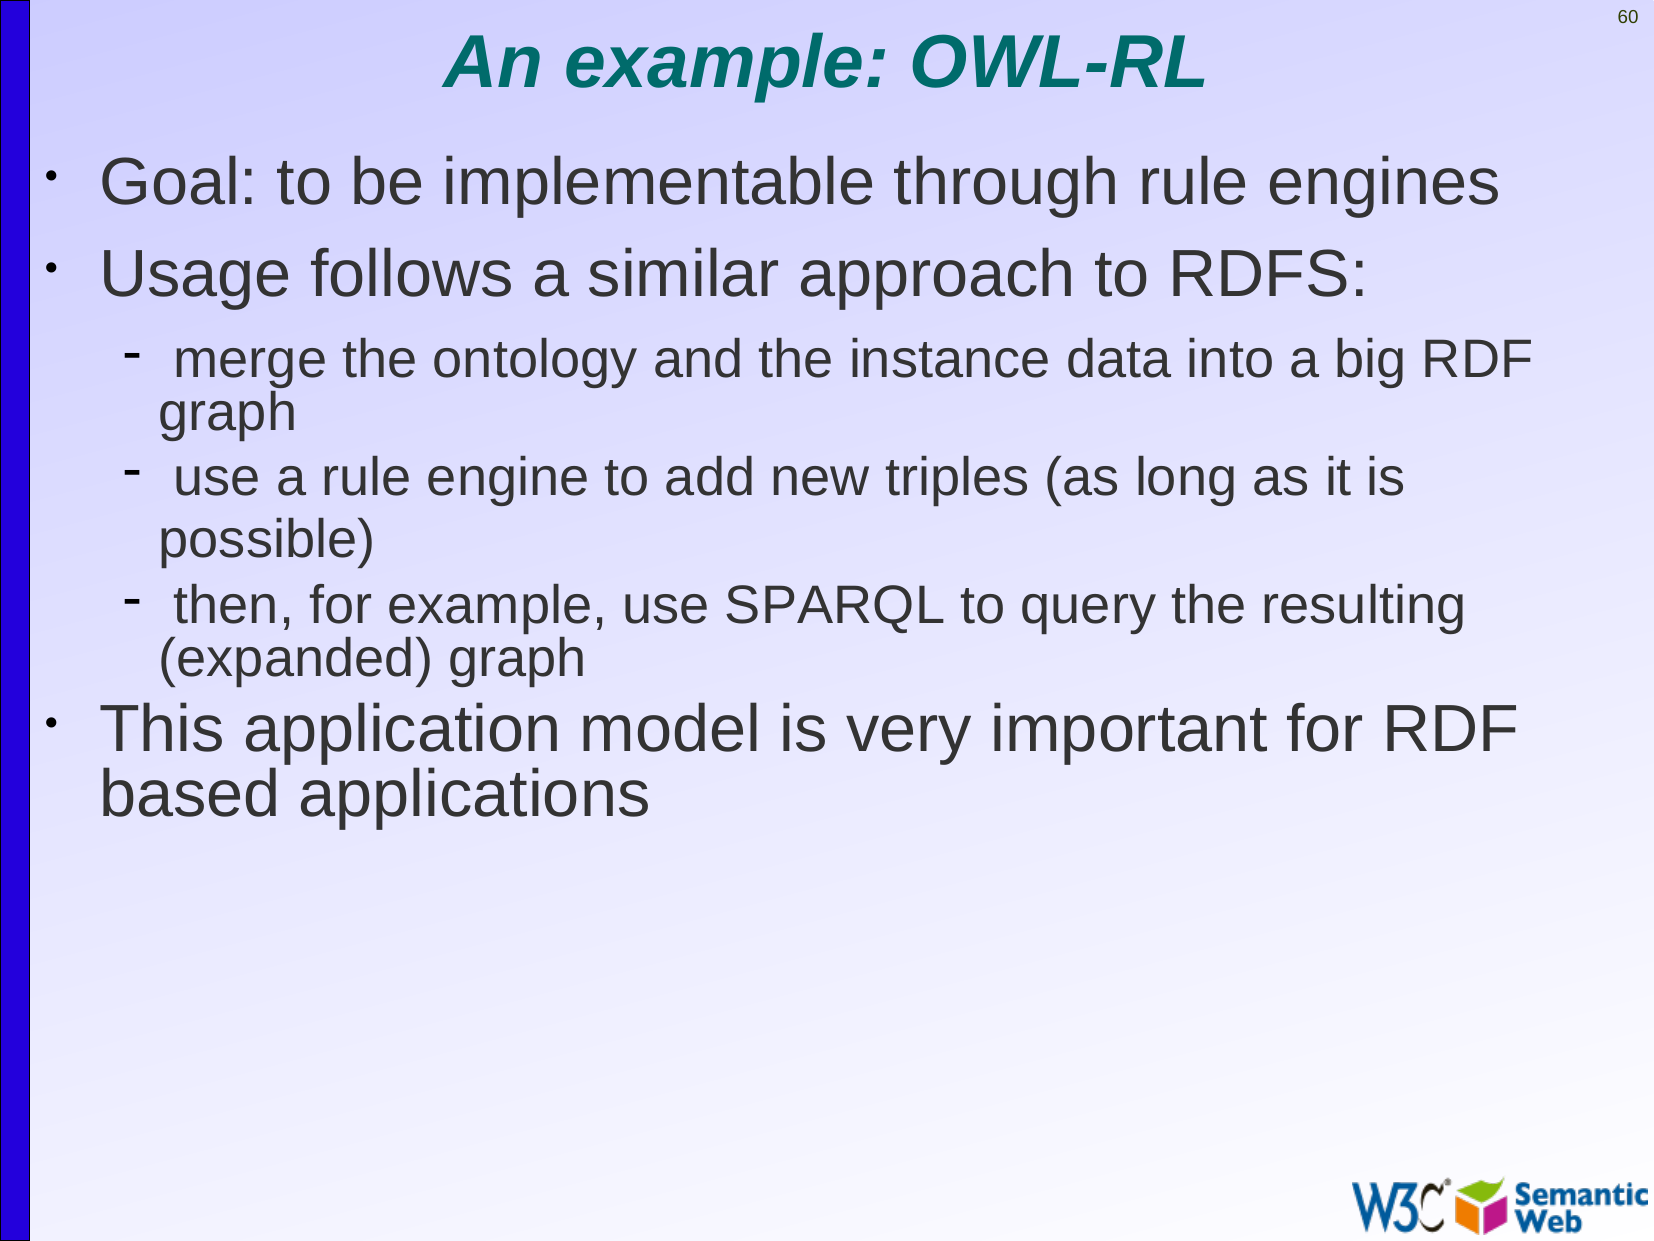

# An example: OWL-RL
Goal: to be implementable through rule engines
Usage follows a similar approach to RDFS:
 merge the ontology and the instance data into a big RDF graph
 use a rule engine to add new triples (as long as it is possible)‏
 then, for example, use SPARQL to query the resulting (expanded) graph
This application model is very important for RDF based applications